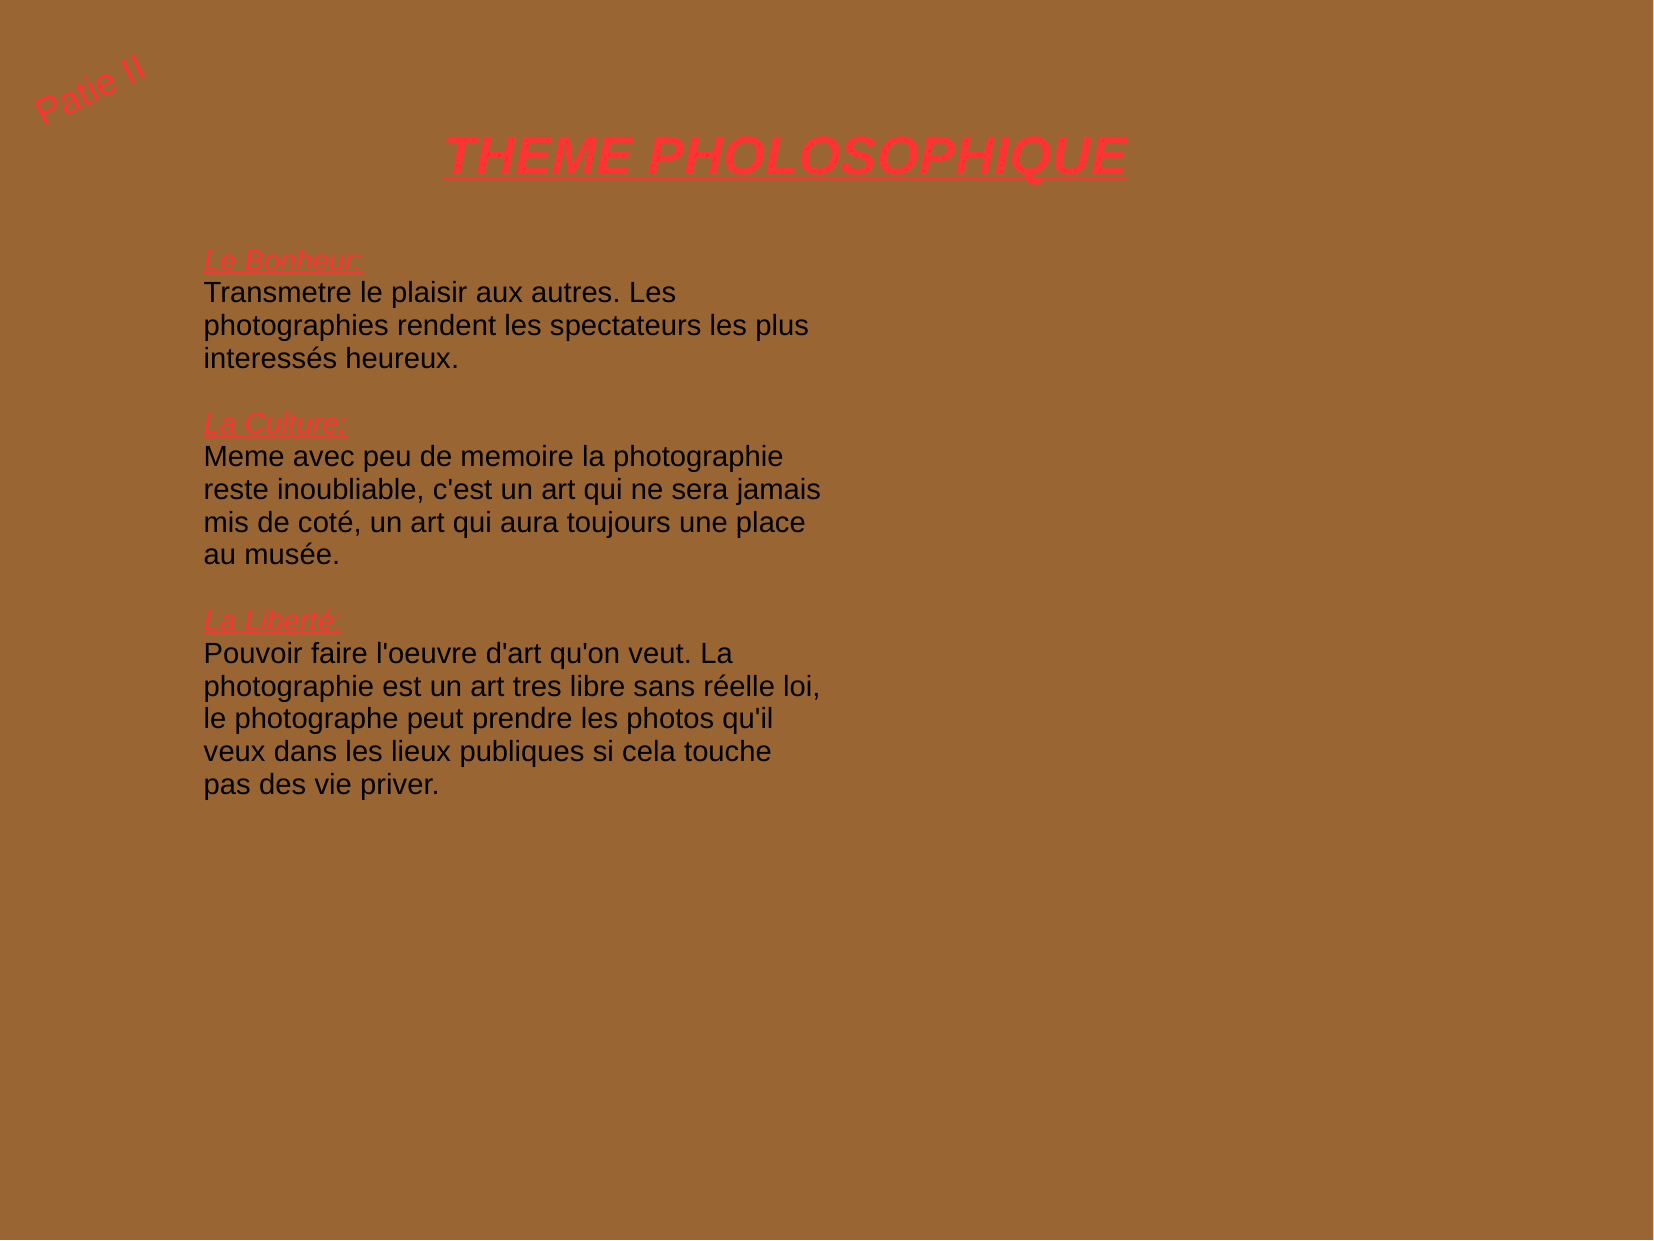

Patie II
THEME PHOLOSOPHIQUE
Le Bonheur:
Transmetre le plaisir aux autres. Les photographies rendent les spectateurs les plus interessés heureux.
La Culture:
Meme avec peu de memoire la photographie reste inoubliable, c'est un art qui ne sera jamais mis de coté, un art qui aura toujours une place au musée.
La Liberté:
Pouvoir faire l'oeuvre d'art qu'on veut. La photographie est un art tres libre sans réelle loi, le photographe peut prendre les photos qu'il veux dans les lieux publiques si cela touche pas des vie priver.